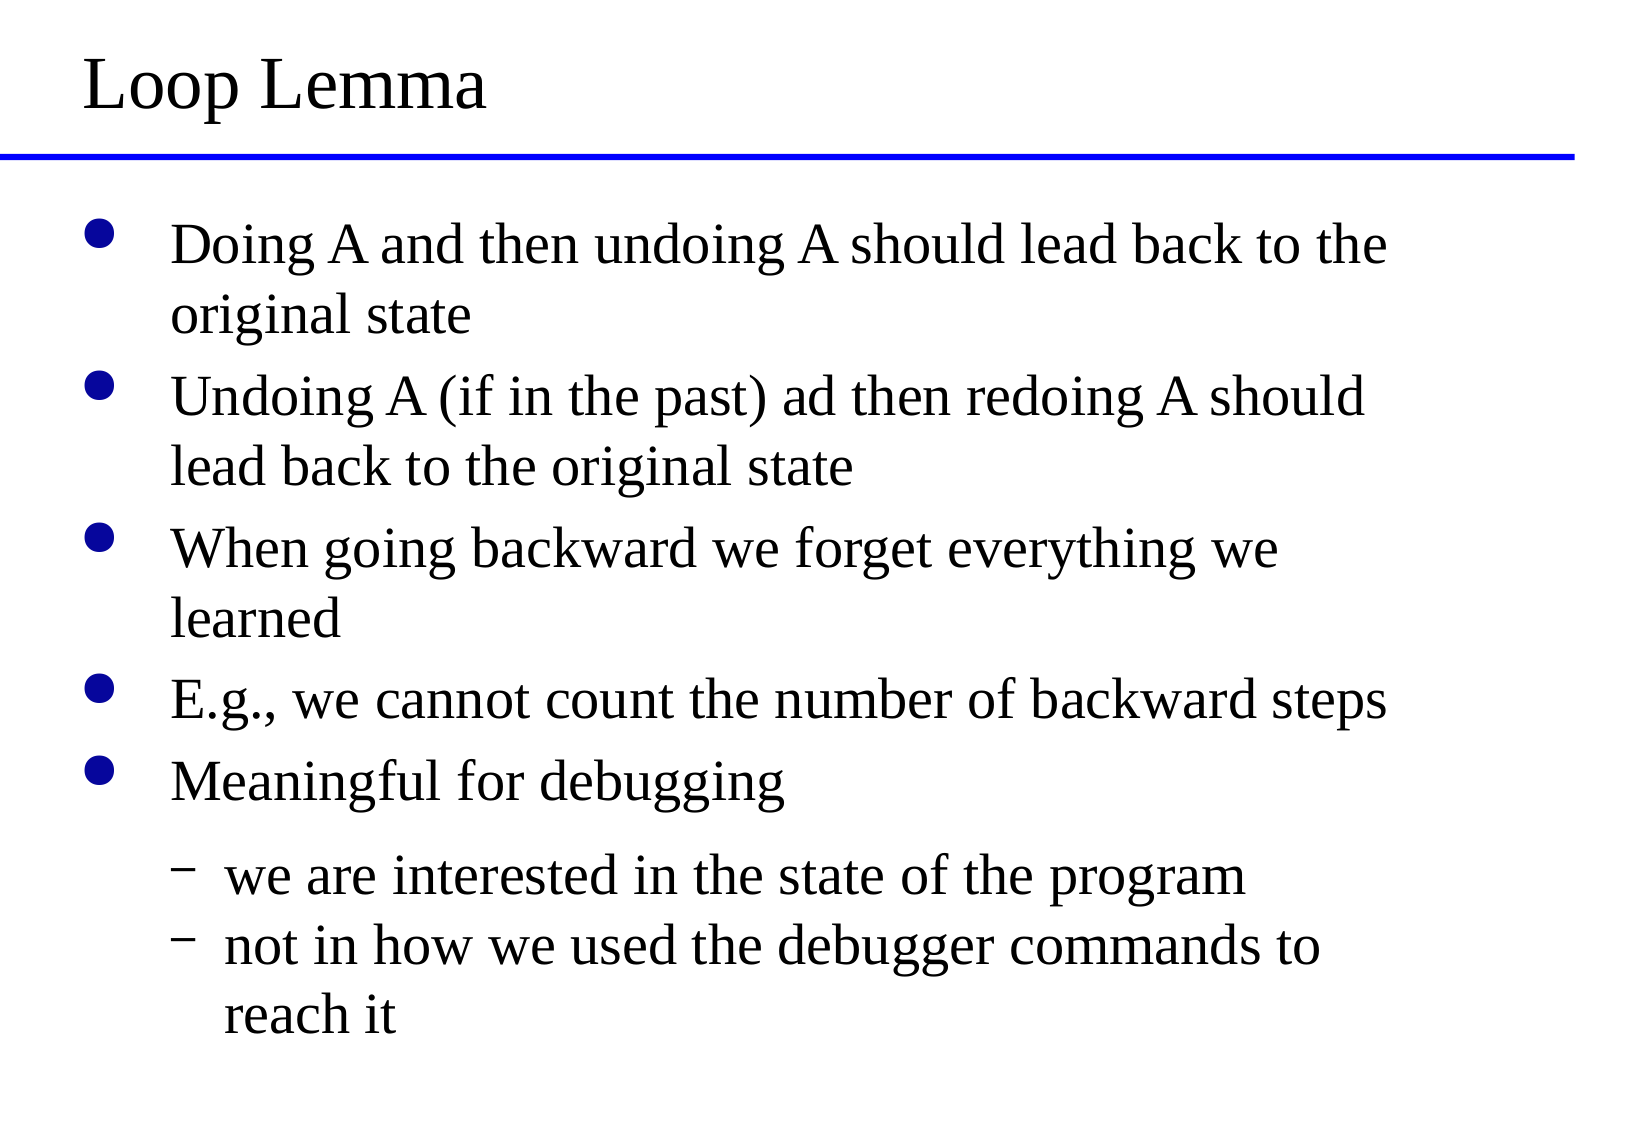

# Loop Lemma
Doing A and then undoing A should lead back to the original state
Undoing A (if in the past) ad then redoing A should lead back to the original state
When going backward we forget everything we learned
E.g., we cannot count the number of backward steps
Meaningful for debugging
we are interested in the state of the program
not in how we used the debugger commands to reach it